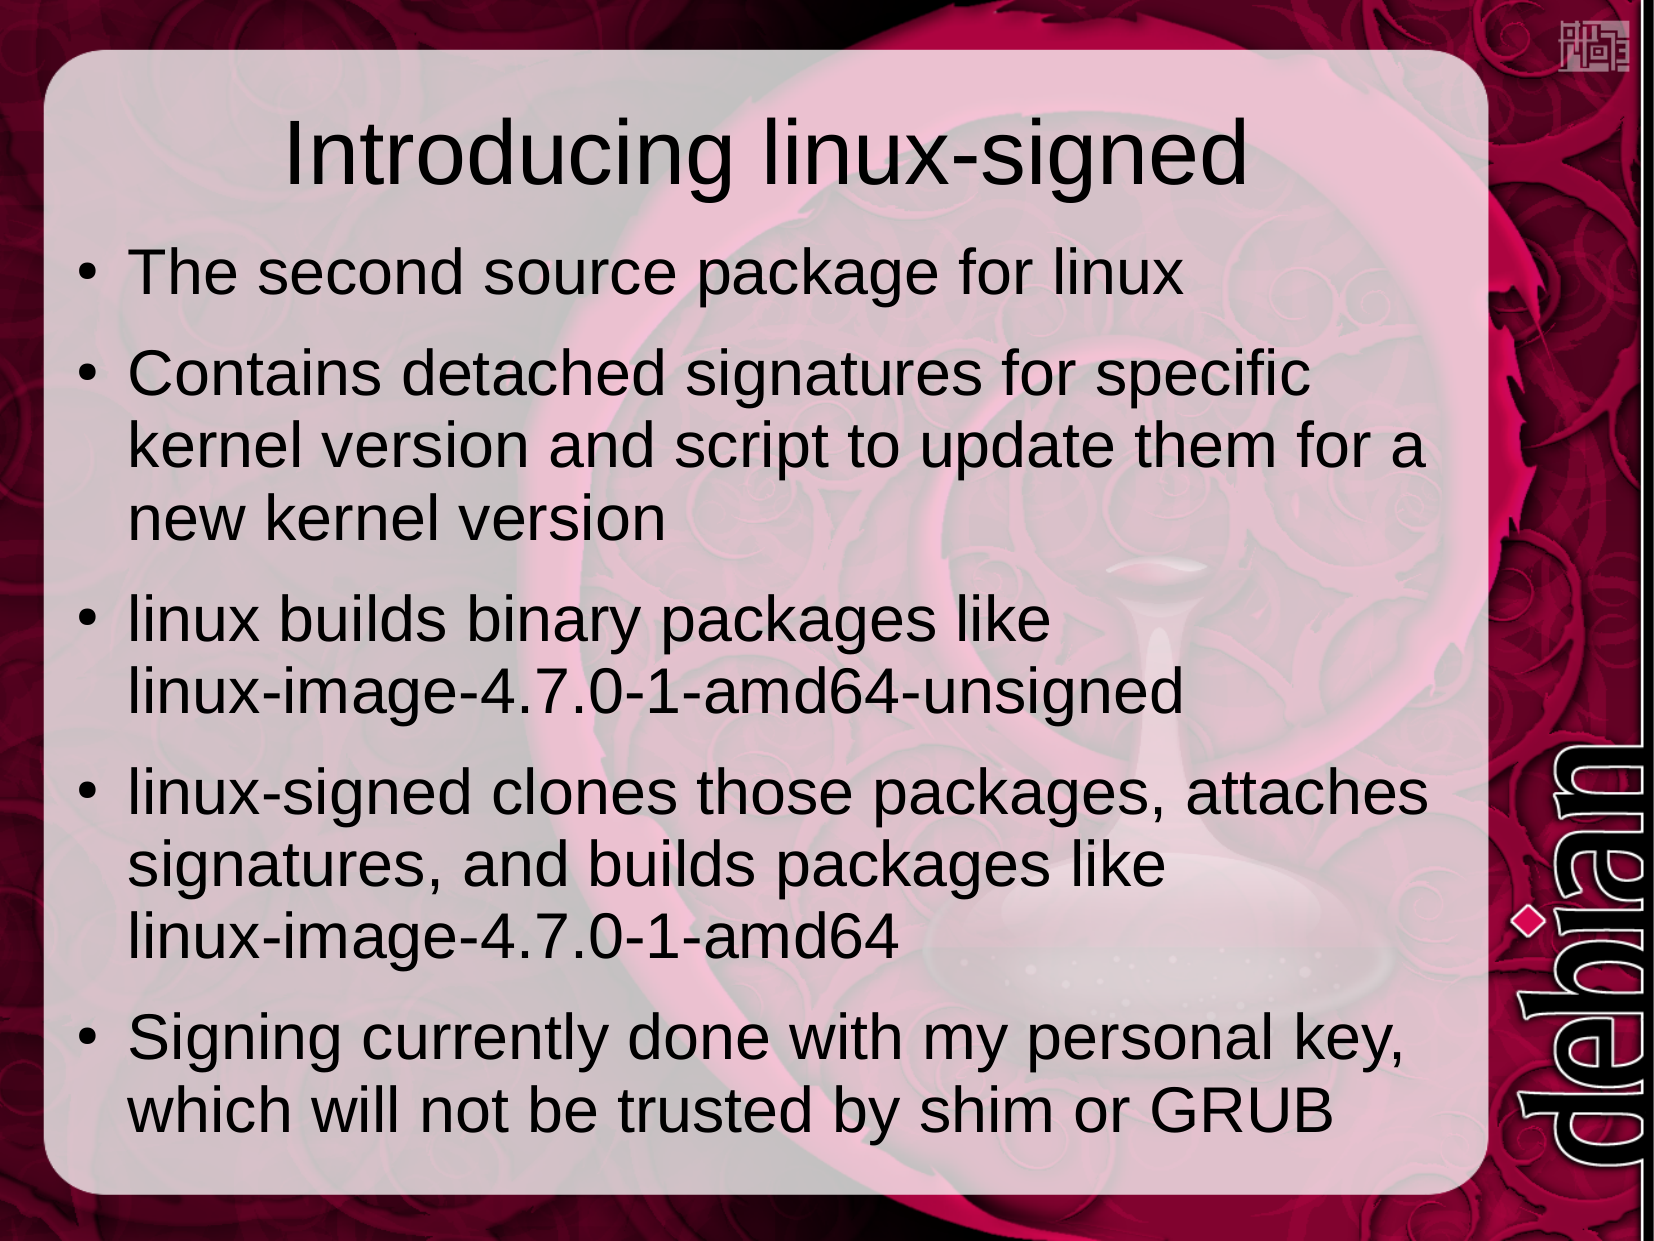

Introducing linux-signed
# The second source package for linux
Contains detached signatures for specific kernel version and script to update them for a new kernel version
linux builds binary packages like
linux-image-4.7.0-1-amd64-unsigned
linux-signed clones those packages, attaches signatures, and builds packages like
linux-image-4.7.0-1-amd64
Signing currently done with my personal key, which will not be trusted by shim or GRUB